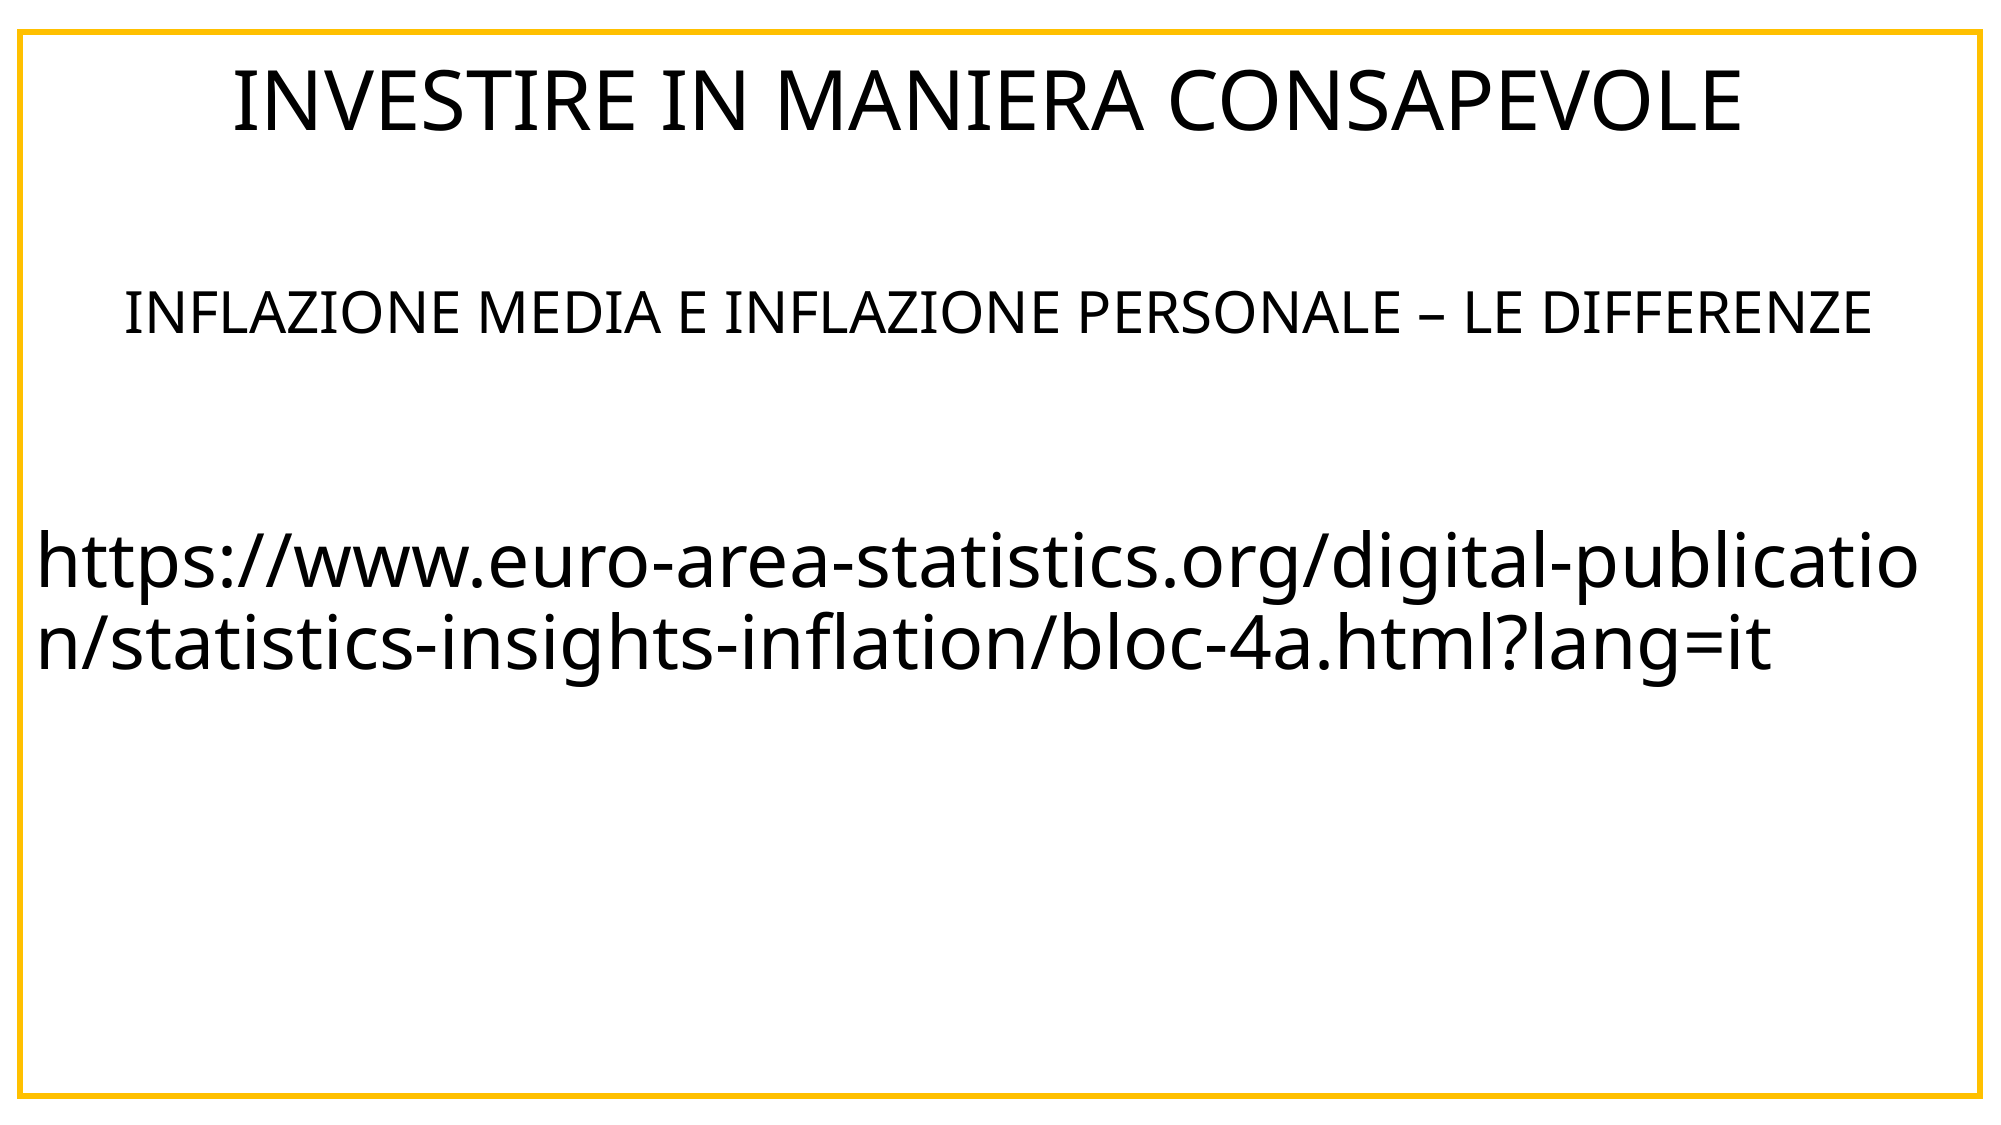

INVESTIRE IN MANIERA CONSAPEVOLE
INFLAZIONE MEDIA E INFLAZIONE PERSONALE – LE DIFFERENZE
https://www.euro-area-statistics.org/digital-publication/statistics-insights-inflation/bloc-4a.html?lang=it